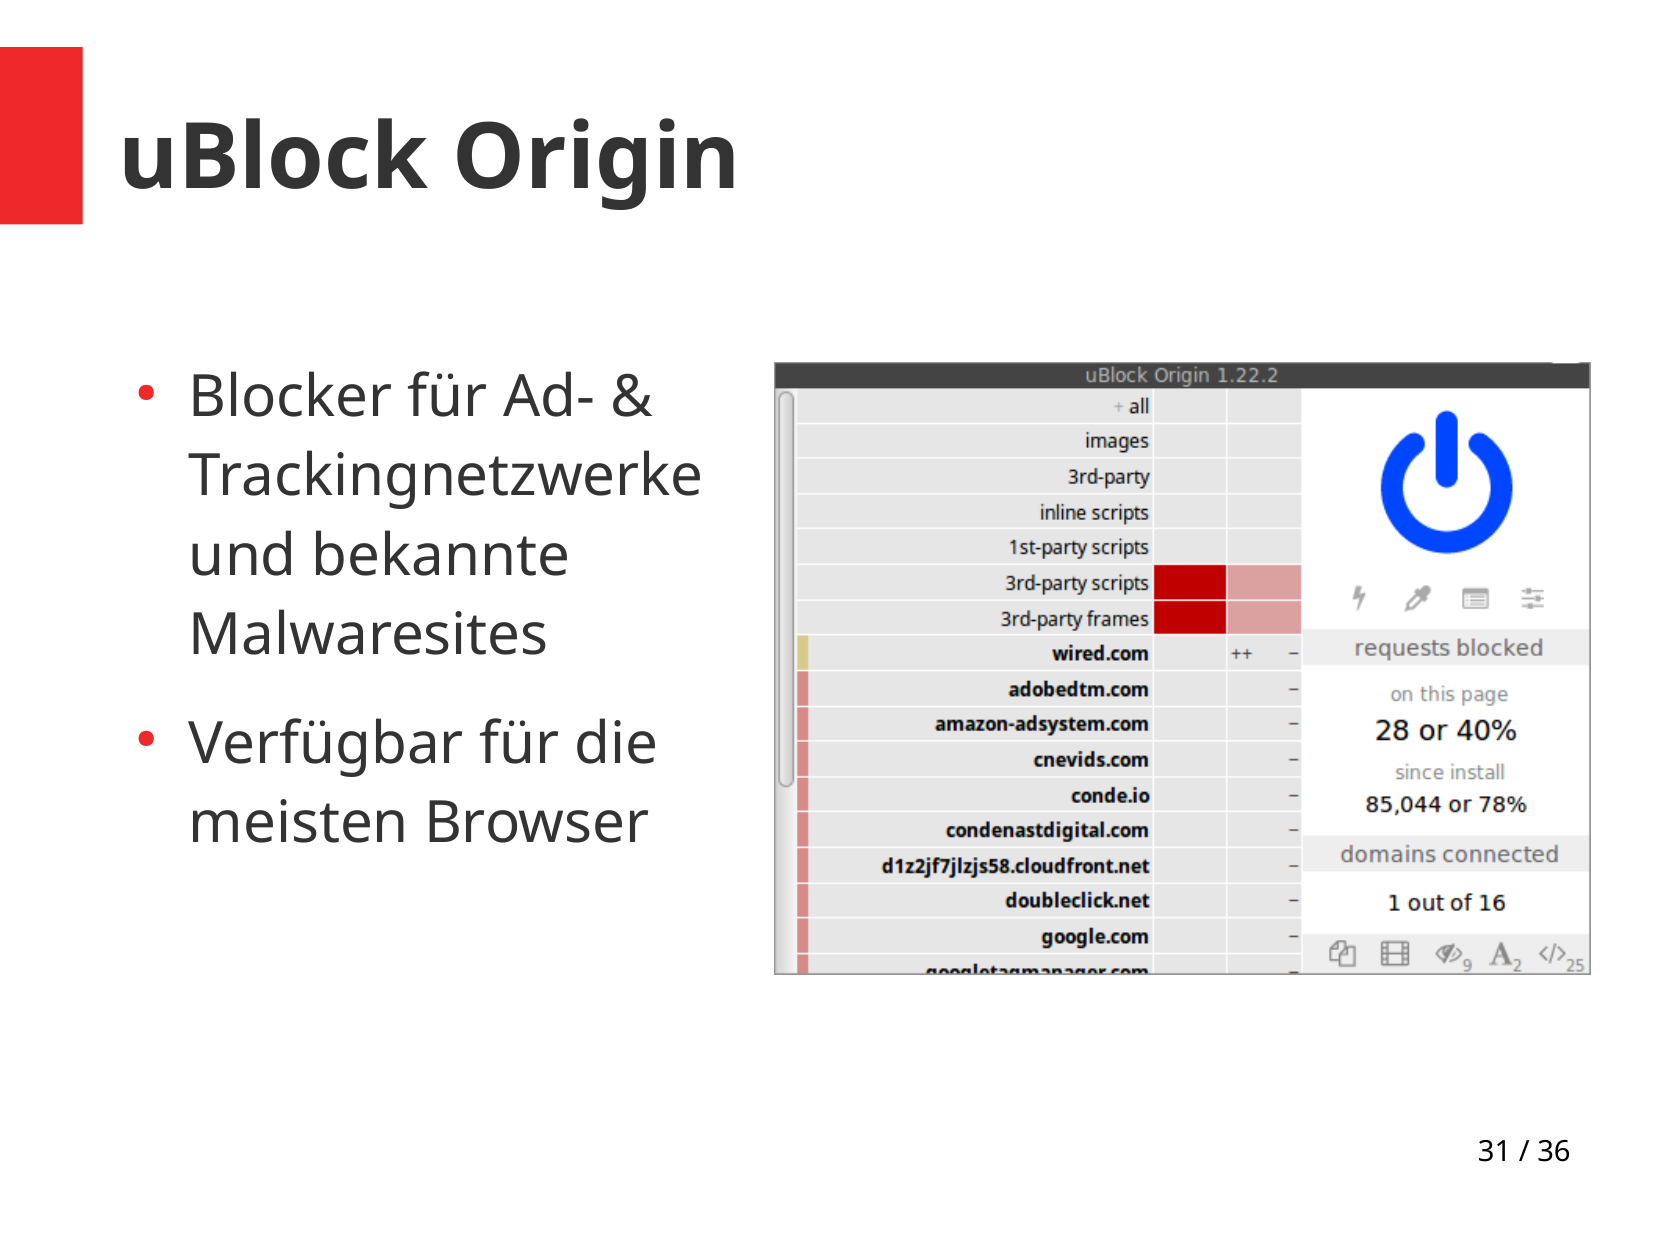

# uBlock Origin
Blocker für Ad- & Trackingnetzwerke und bekannte Malwaresites
Verfügbar für die meisten Browser
31